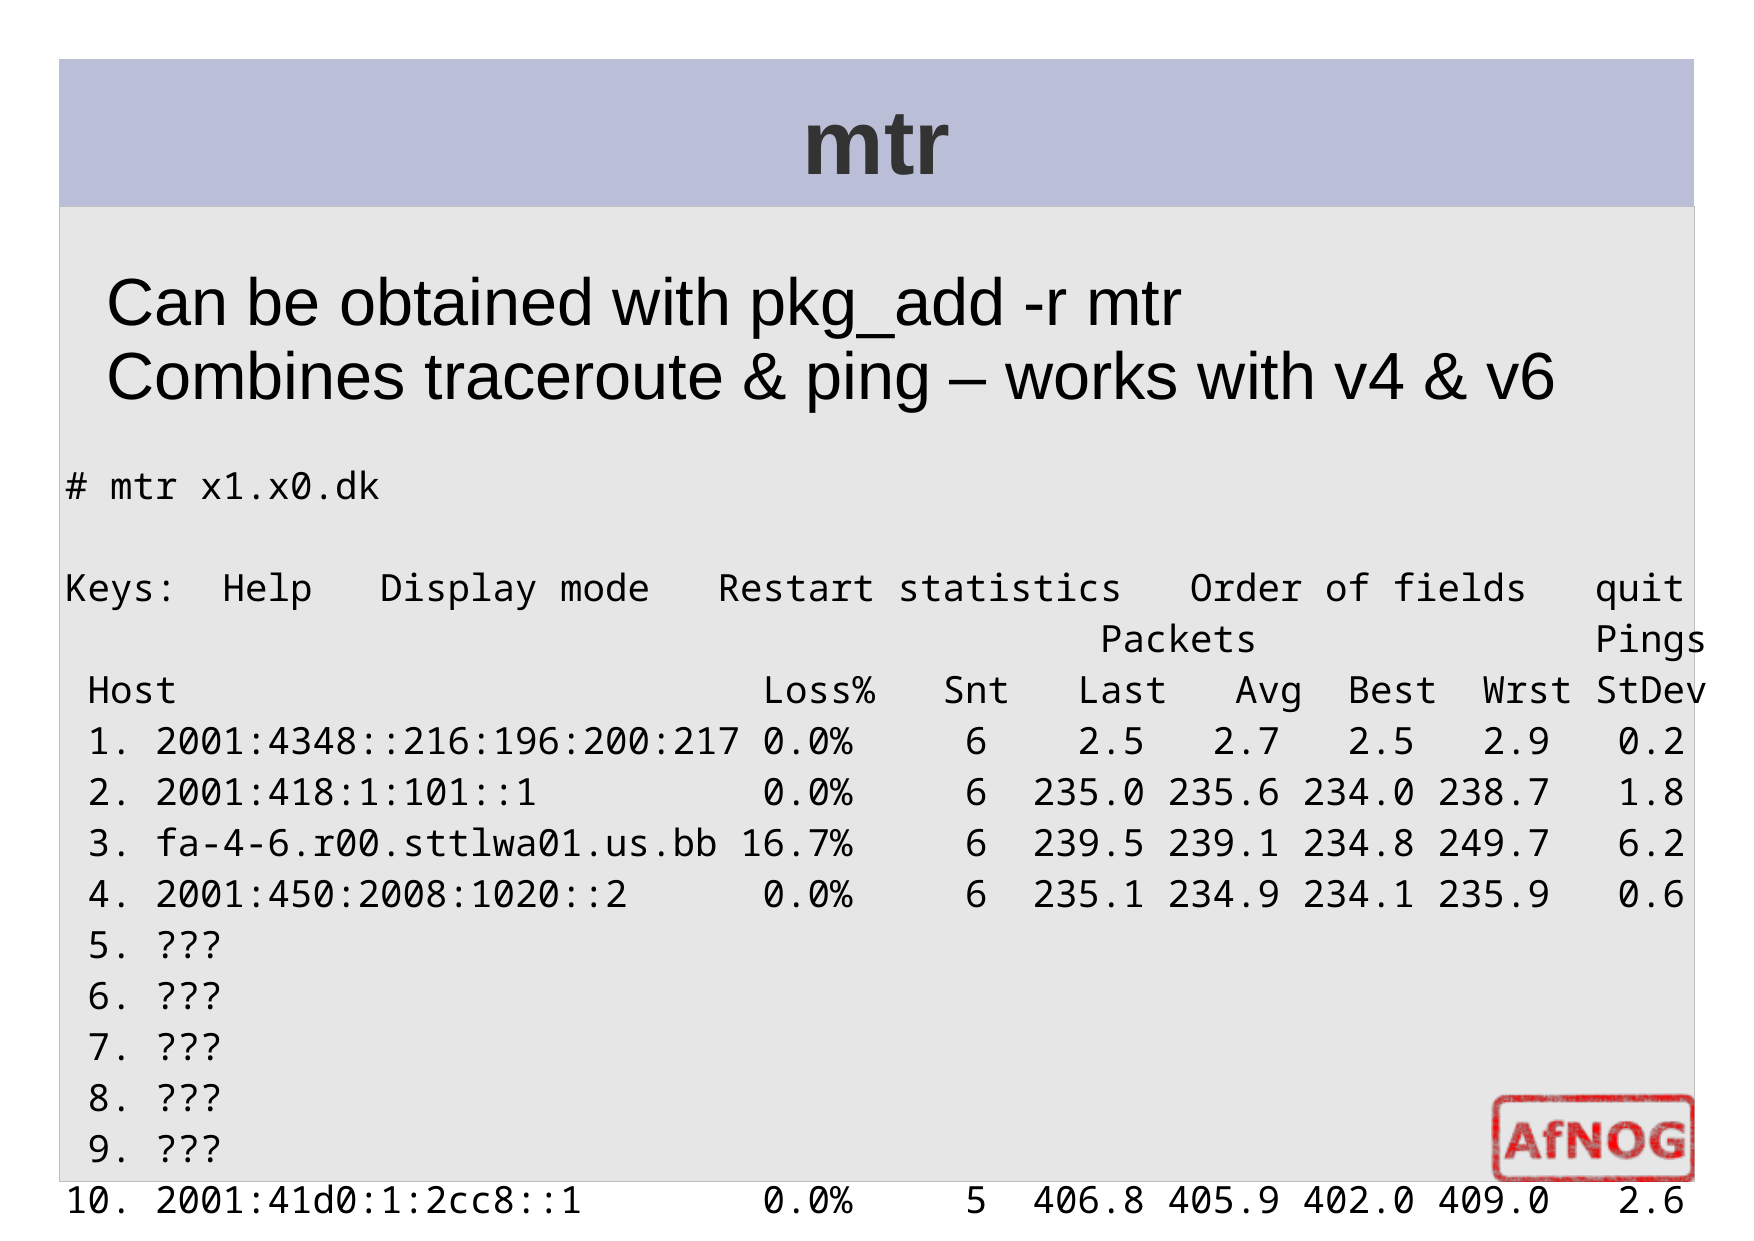

# mtr
Can be obtained with pkg_add -r mtr
Combines traceroute & ping – works with v4 & v6
# mtr x1.x0.dk
Keys: Help Display mode Restart statistics Order of fields quit
 Packets Pings
 Host Loss% Snt Last Avg Best Wrst StDev
 1. 2001:4348::216:196:200:217 0.0% 6 2.5 2.7 2.5 2.9 0.2
 2. 2001:418:1:101::1 0.0% 6 235.0 235.6 234.0 238.7 1.8
 3. fa-4-6.r00.sttlwa01.us.bb 16.7% 6 239.5 239.1 234.8 249.7 6.2
 4. 2001:450:2008:1020::2 0.0% 6 235.1 234.9 234.1 235.9 0.6
 5. ???
 6. ???
 7. ???
 8. ???
 9. ???
10. 2001:41d0:1:2cc8::1 0.0% 5 406.8 405.9 402.0 409.0 2.6